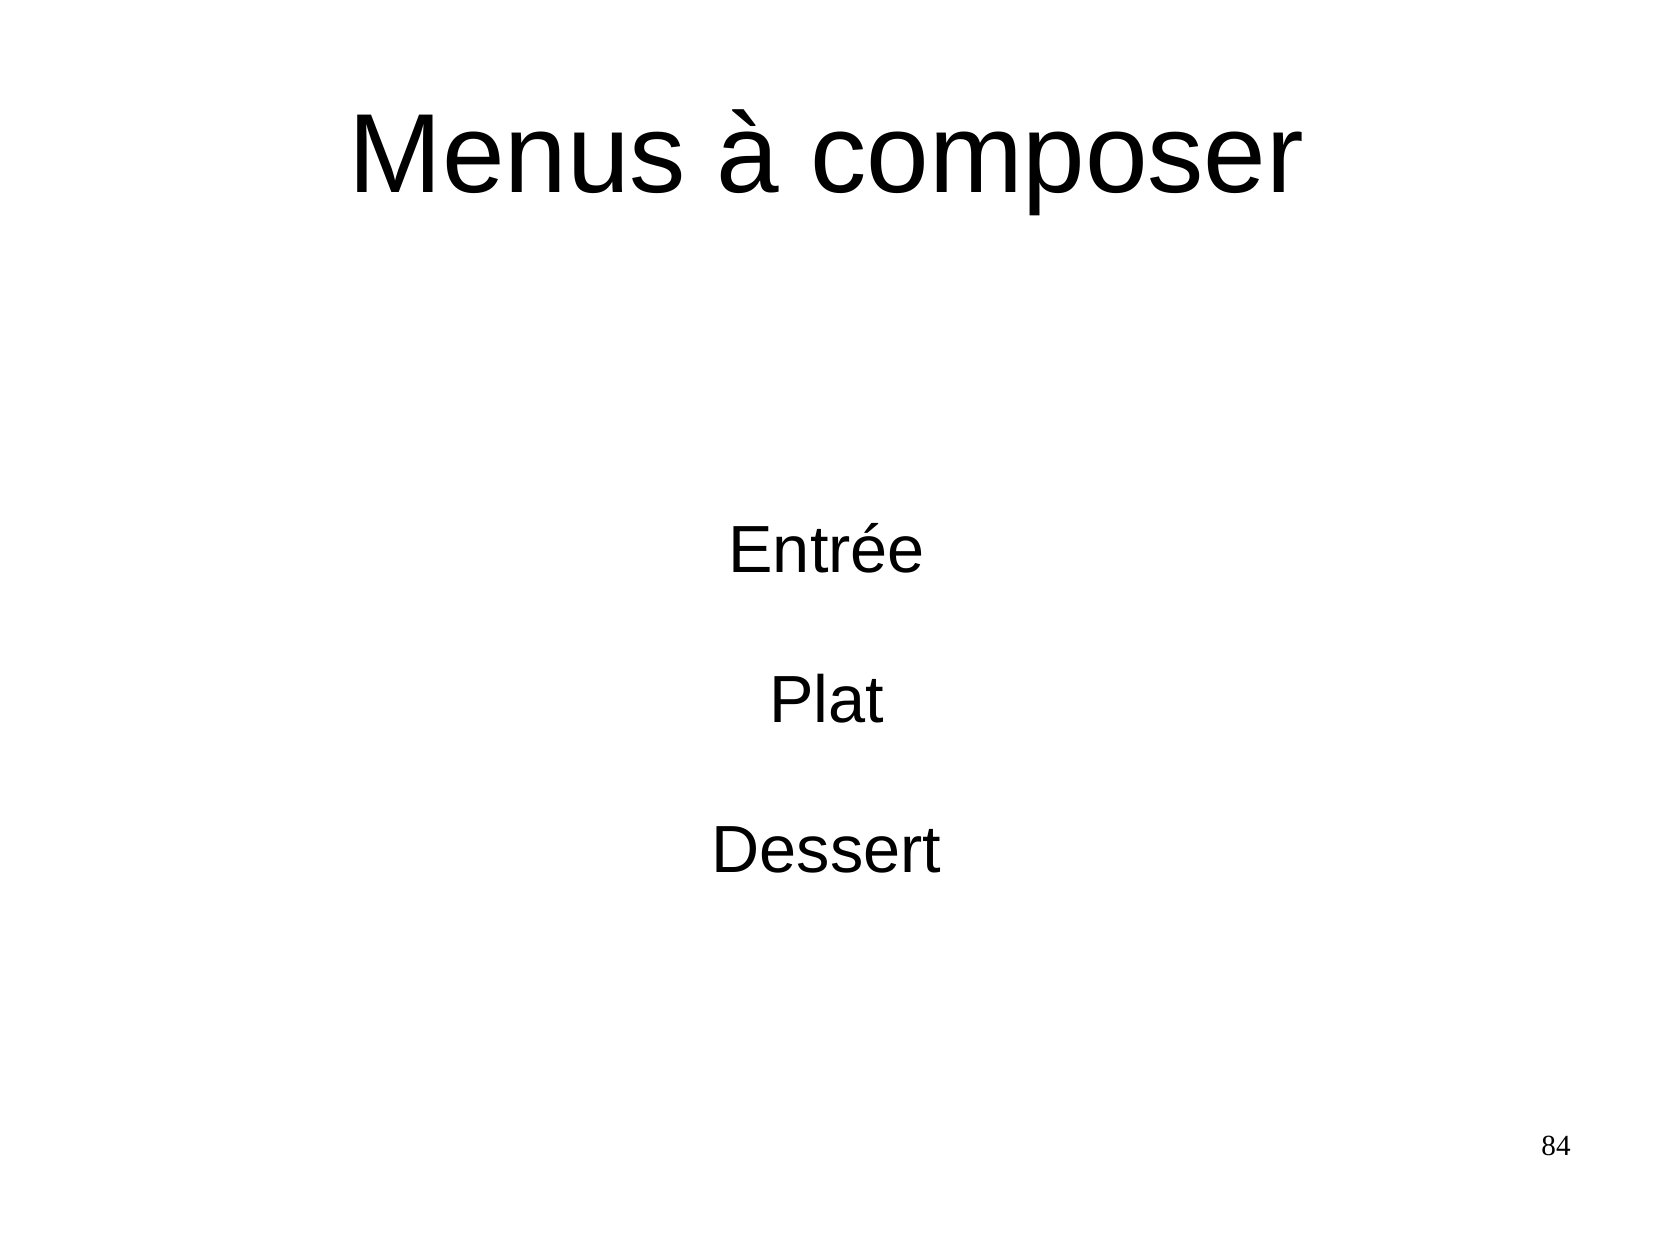

# Menus à composer
Entrée
Plat
Dessert
84